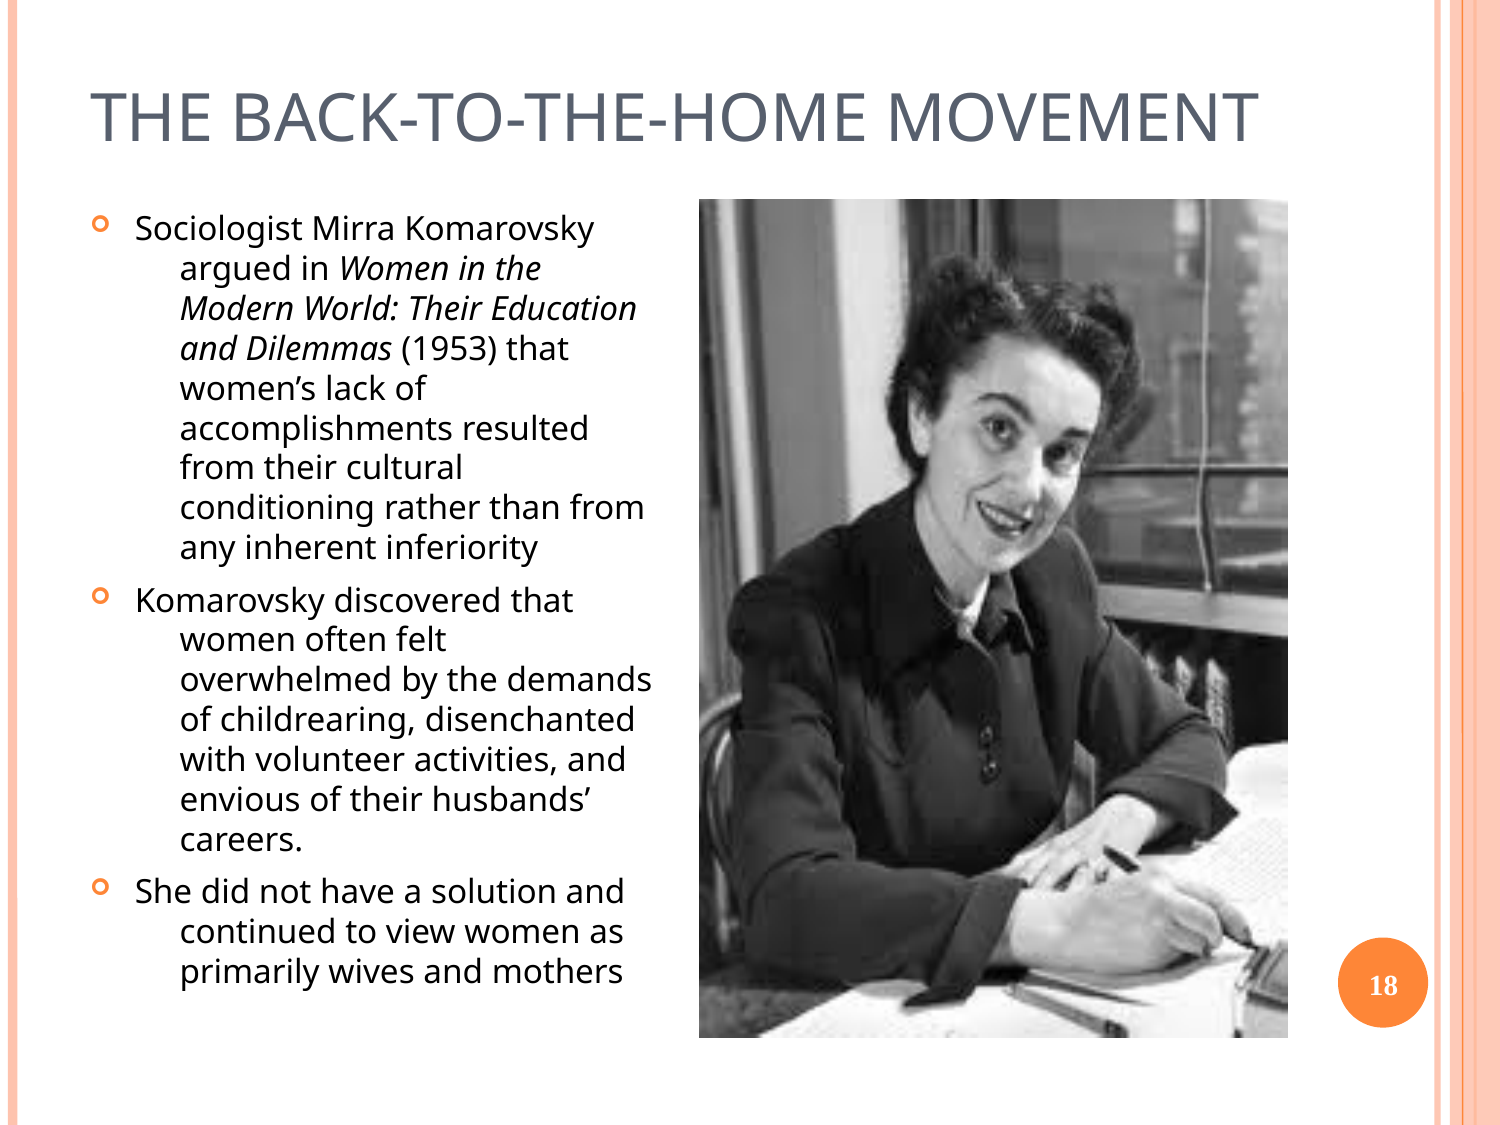

# The Back-to-the-Home Movement
Sociologist Mirra Komarovsky argued in Women in the Modern World: Their Education and Dilemmas (1953) that women’s lack of accomplishments resulted from their cultural conditioning rather than from any inherent inferiority
Komarovsky discovered that women often felt overwhelmed by the demands of childrearing, disenchanted with volunteer activities, and envious of their husbands’ careers.
She did not have a solution and continued to view women as primarily wives and mothers